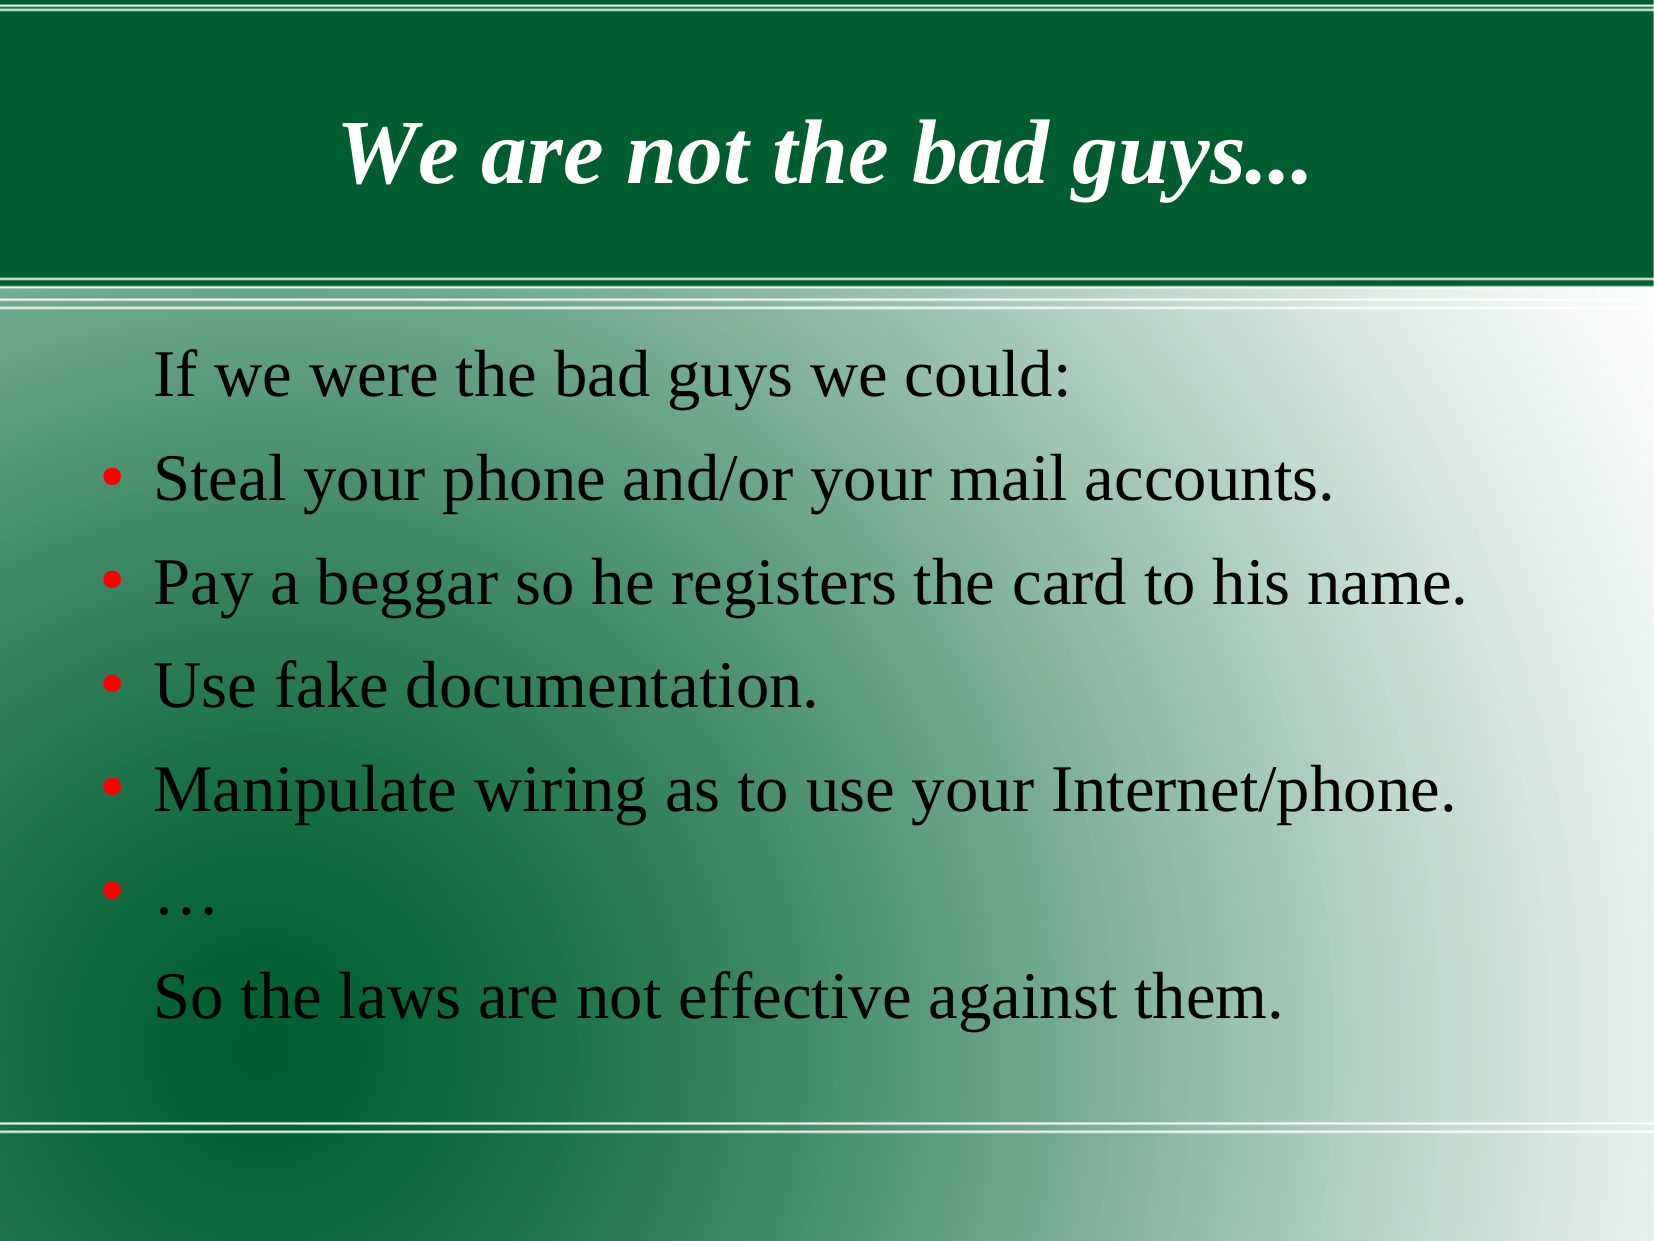

# We are not the bad guys...
If we were the bad guys we could:
Steal your phone and/or your mail accounts.
Pay a beggar so he registers the card to his name.
Use fake documentation.
Manipulate wiring as to use your Internet/phone.
…
So the laws are not effective against them.